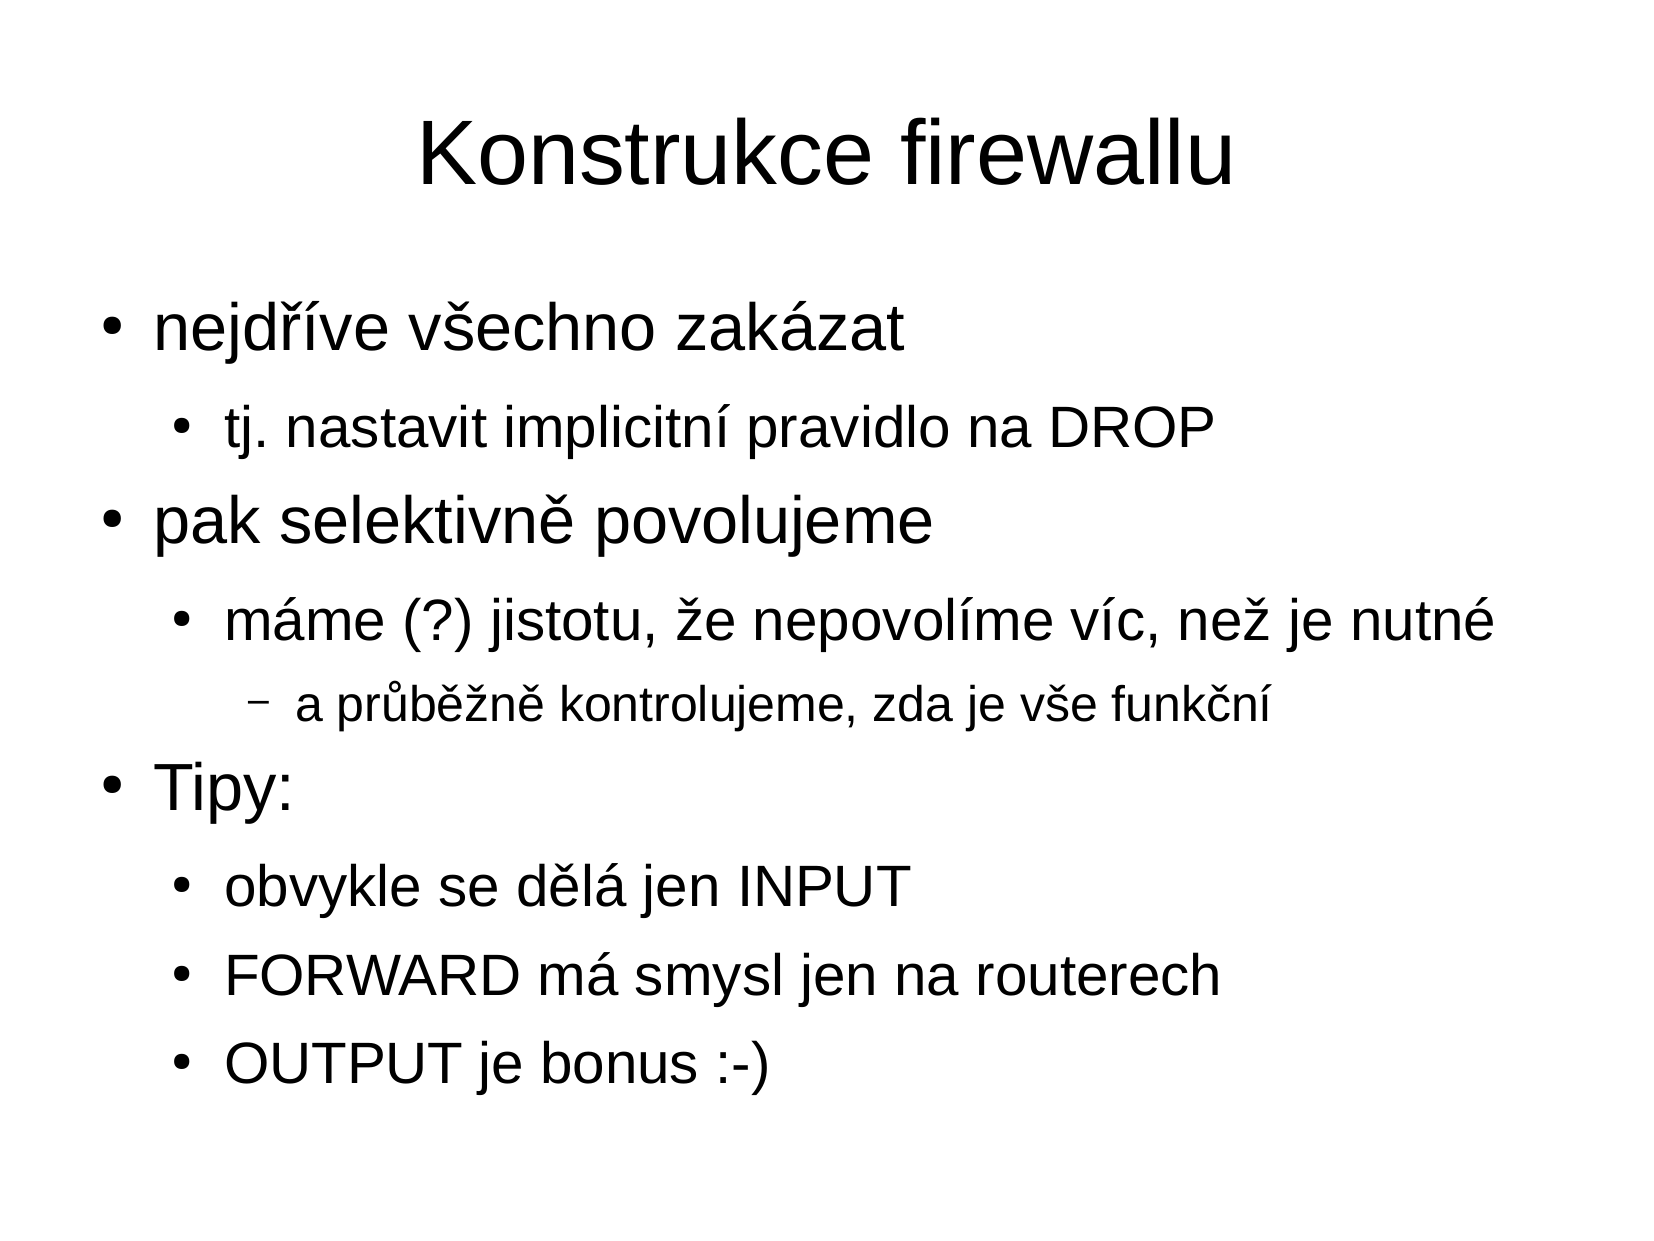

# Konstrukce firewallu
nejdříve všechno zakázat
tj. nastavit implicitní pravidlo na DROP
pak selektivně povolujeme
máme (?) jistotu, že nepovolíme víc, než je nutné
a průběžně kontrolujeme, zda je vše funkční
Tipy:
obvykle se dělá jen INPUT
FORWARD má smysl jen na routerech
OUTPUT je bonus :-)